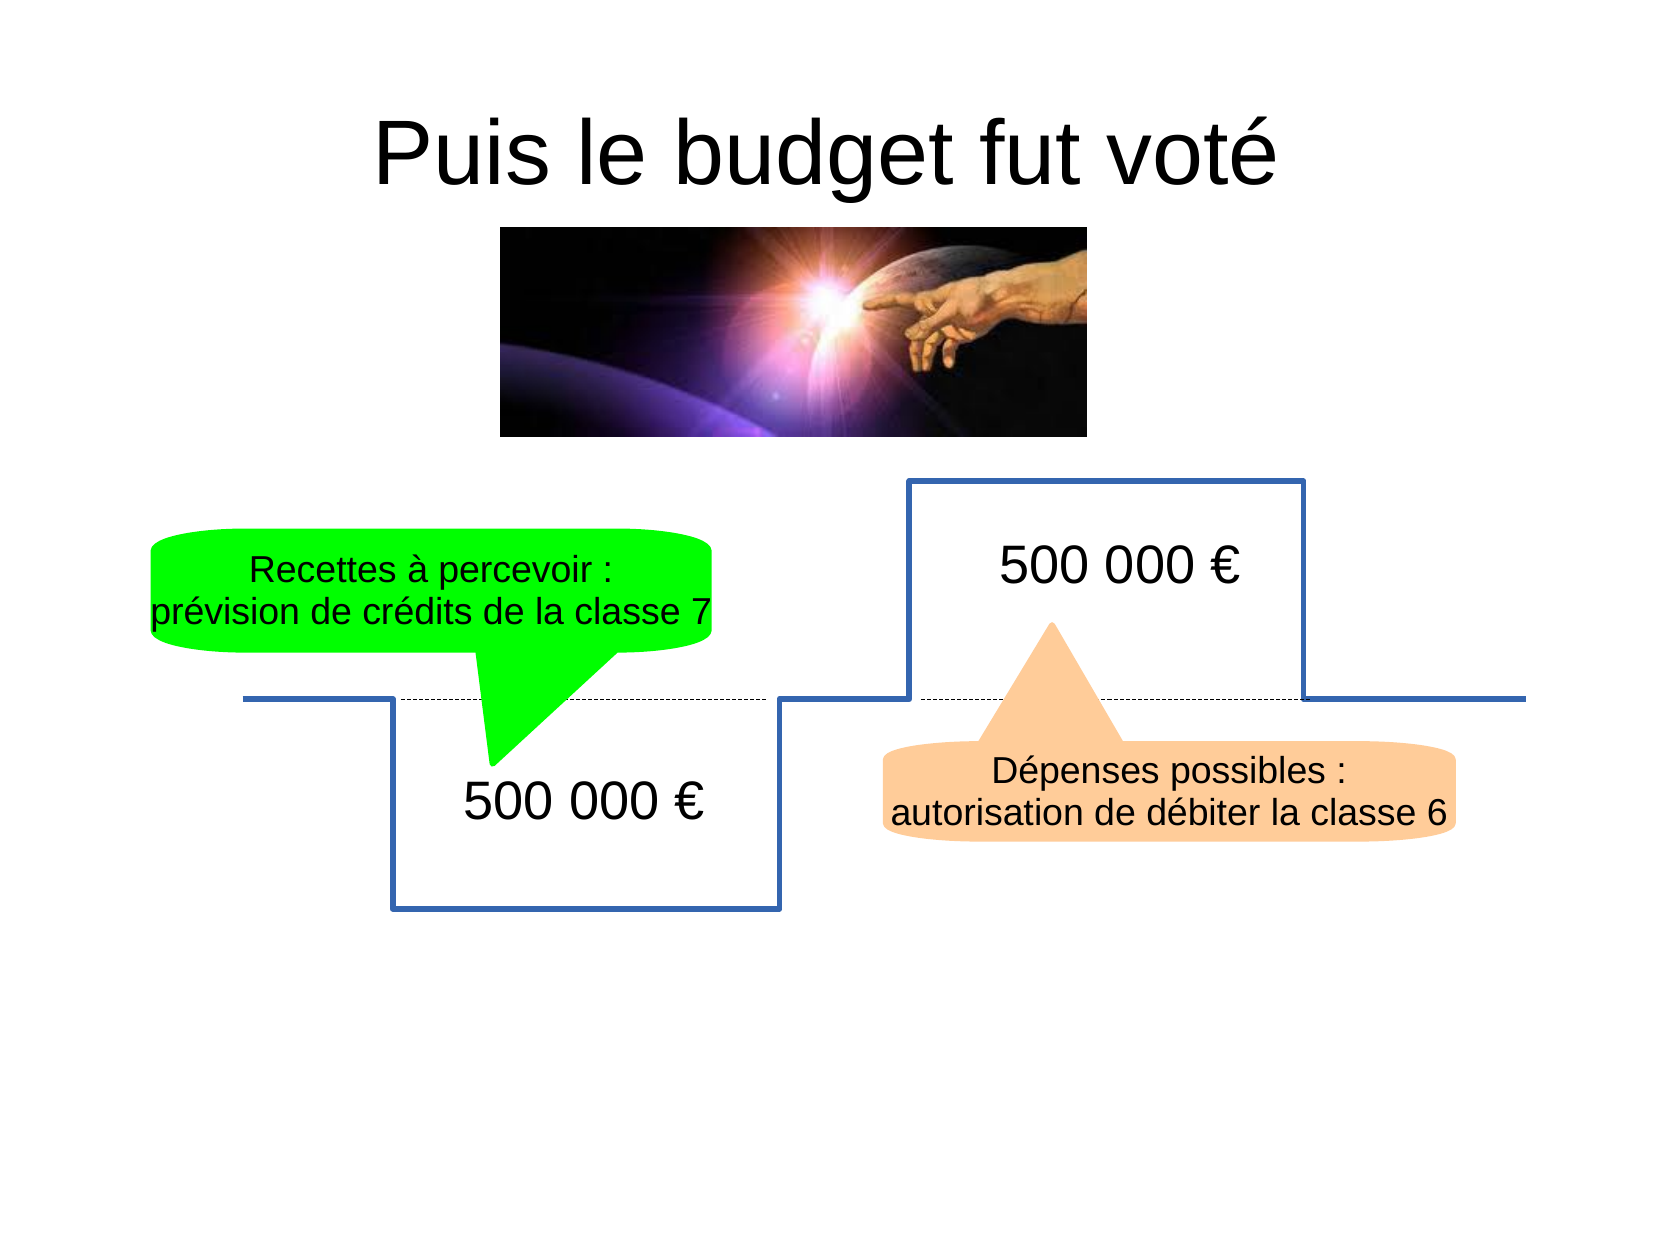

# Puis le budget fut voté
500 000 €
Recettes à percevoir :
prévision de crédits de la classe 7
Dépenses possibles :
autorisation de débiter la classe 6
500 000 €